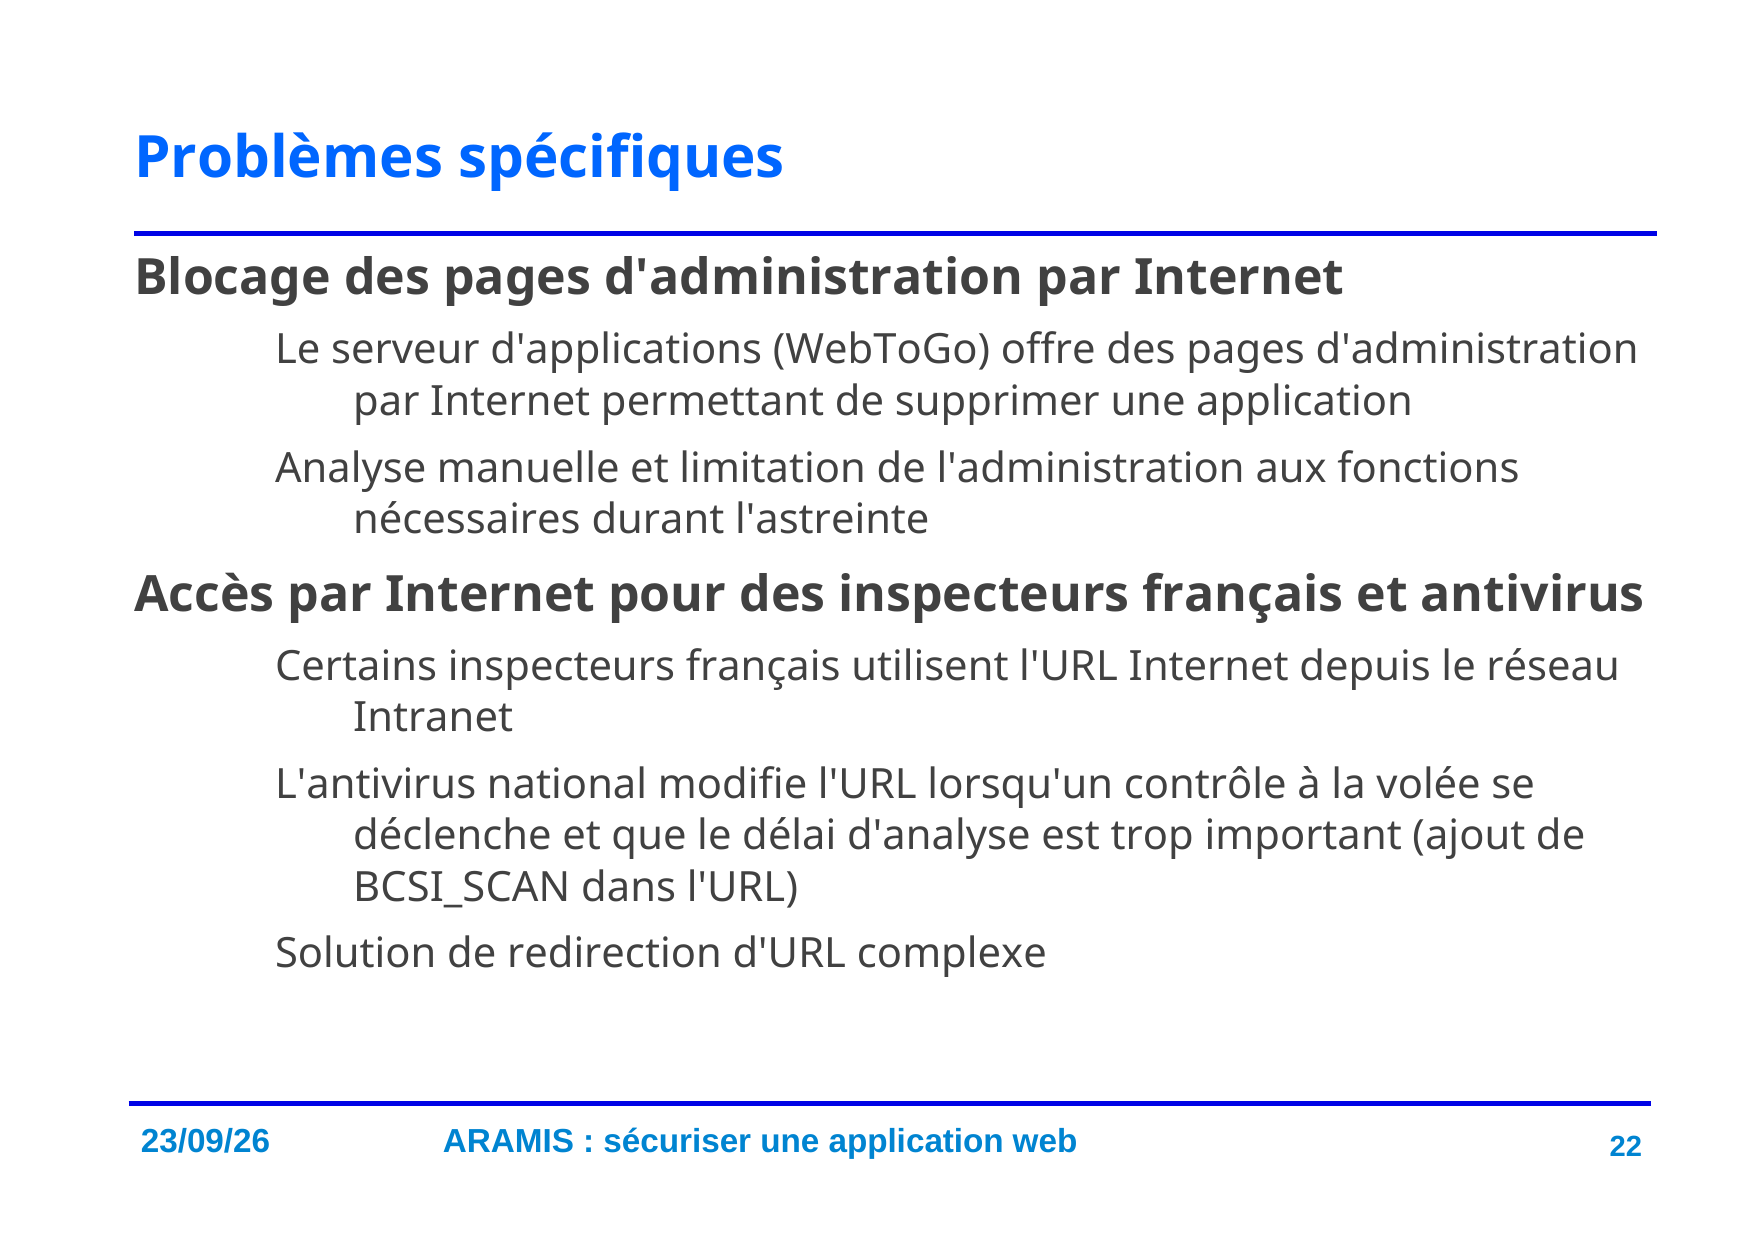

# Problèmes spécifiques
Blocage des pages d'administration par Internet
Le serveur d'applications (WebToGo) offre des pages d'administration par Internet permettant de supprimer une application
Analyse manuelle et limitation de l'administration aux fonctions nécessaires durant l'astreinte
Accès par Internet pour des inspecteurs français et antivirus
Certains inspecteurs français utilisent l'URL Internet depuis le réseau Intranet
L'antivirus national modifie l'URL lorsqu'un contrôle à la volée se déclenche et que le délai d'analyse est trop important (ajout de BCSI_SCAN dans l'URL)
Solution de redirection d'URL complexe
ARAMIS : sécuriser une application web
22